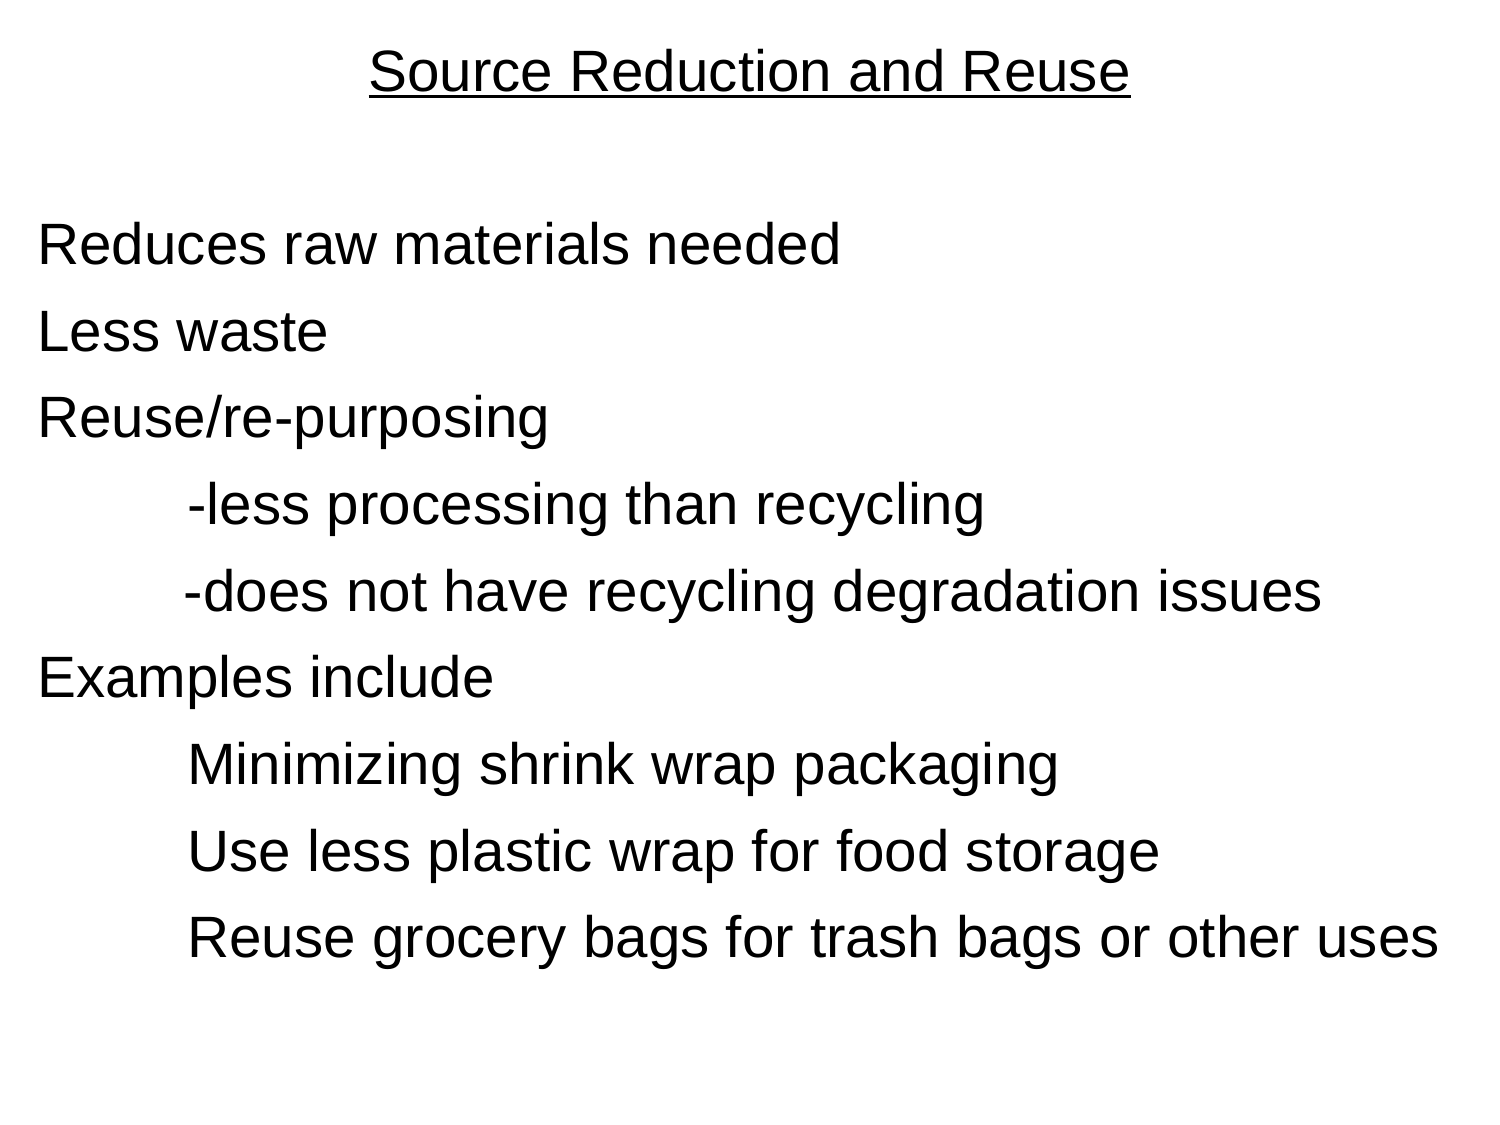

# Source Reduction and Reuse
Reduces raw materials needed
Less waste
Reuse/re-purposing
	-less processing than recycling
 -does not have recycling degradation issues
Examples include
	Minimizing shrink wrap packaging
	Use less plastic wrap for food storage
	Reuse grocery bags for trash bags or other uses